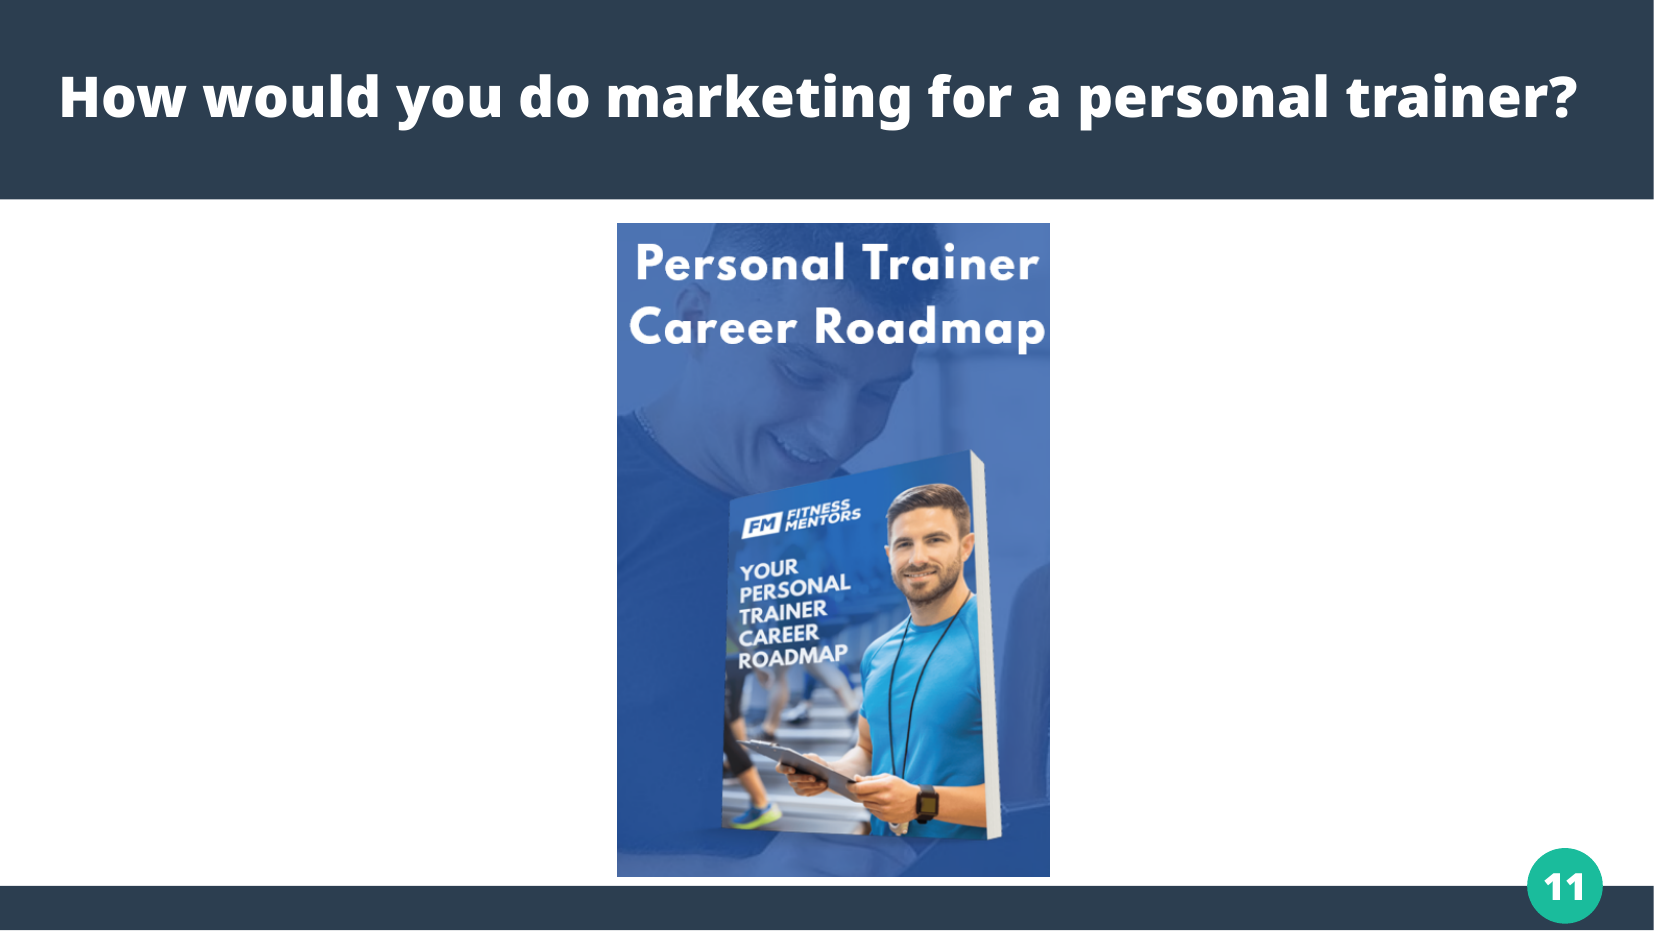

# How would you do marketing for a personal trainer?